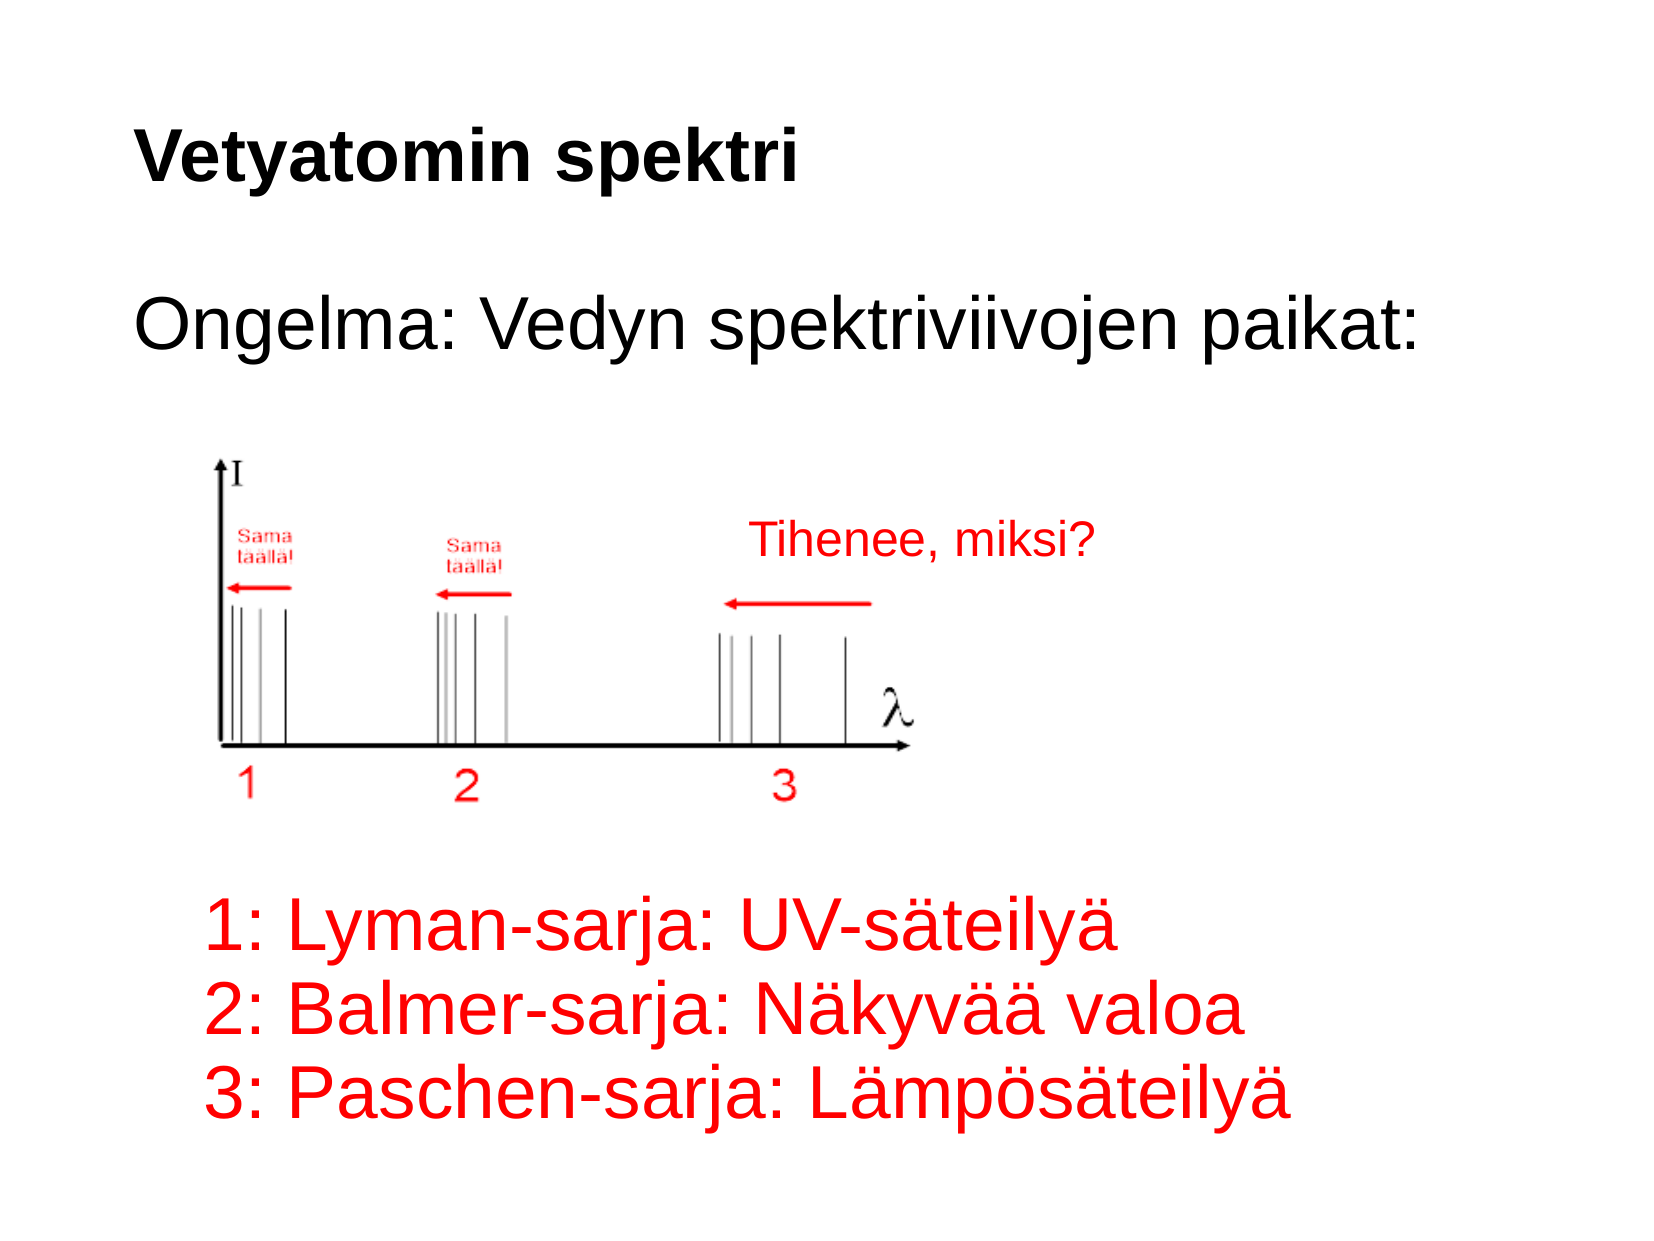

Vetyatomin spektri
Ongelma: Vedyn spektriviivojen paikat:
Tihenee, miksi?
1: Lyman-sarja: UV-säteilyä
2: Balmer-sarja: Näkyvää valoa
3: Paschen-sarja: Lämpösäteilyä